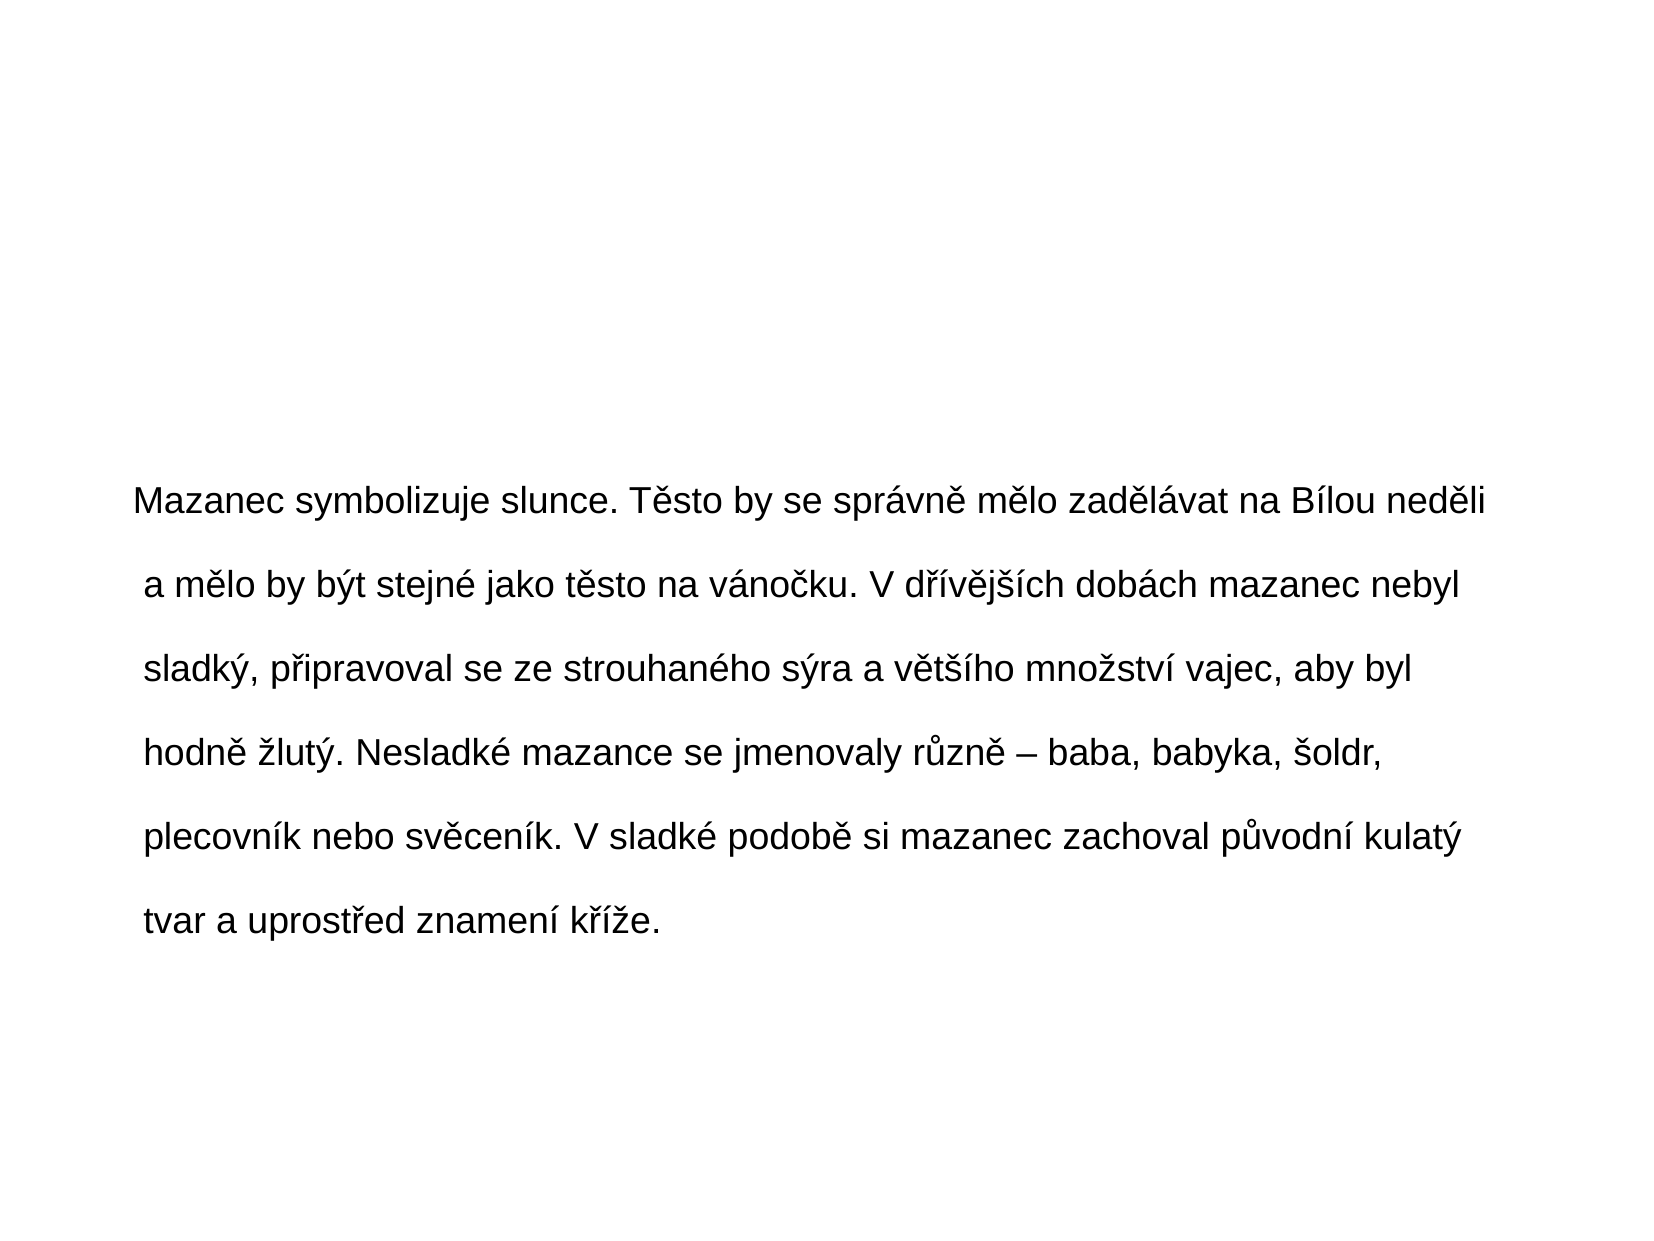

#
Mazanec symbolizuje slunce. Těsto by se správně mělo zadělávat na Bílou neděli
 a mělo by být stejné jako těsto na vánočku. V dřívějších dobách mazanec nebyl
 sladký, připravoval se ze strouhaného sýra a většího množství vajec, aby byl
 hodně žlutý. Nesladké mazance se jmenovaly různě – baba, babyka, šoldr,
 plecovník nebo svěceník. V sladké podobě si mazanec zachoval původní kulatý
 tvar a uprostřed znamení kříže.